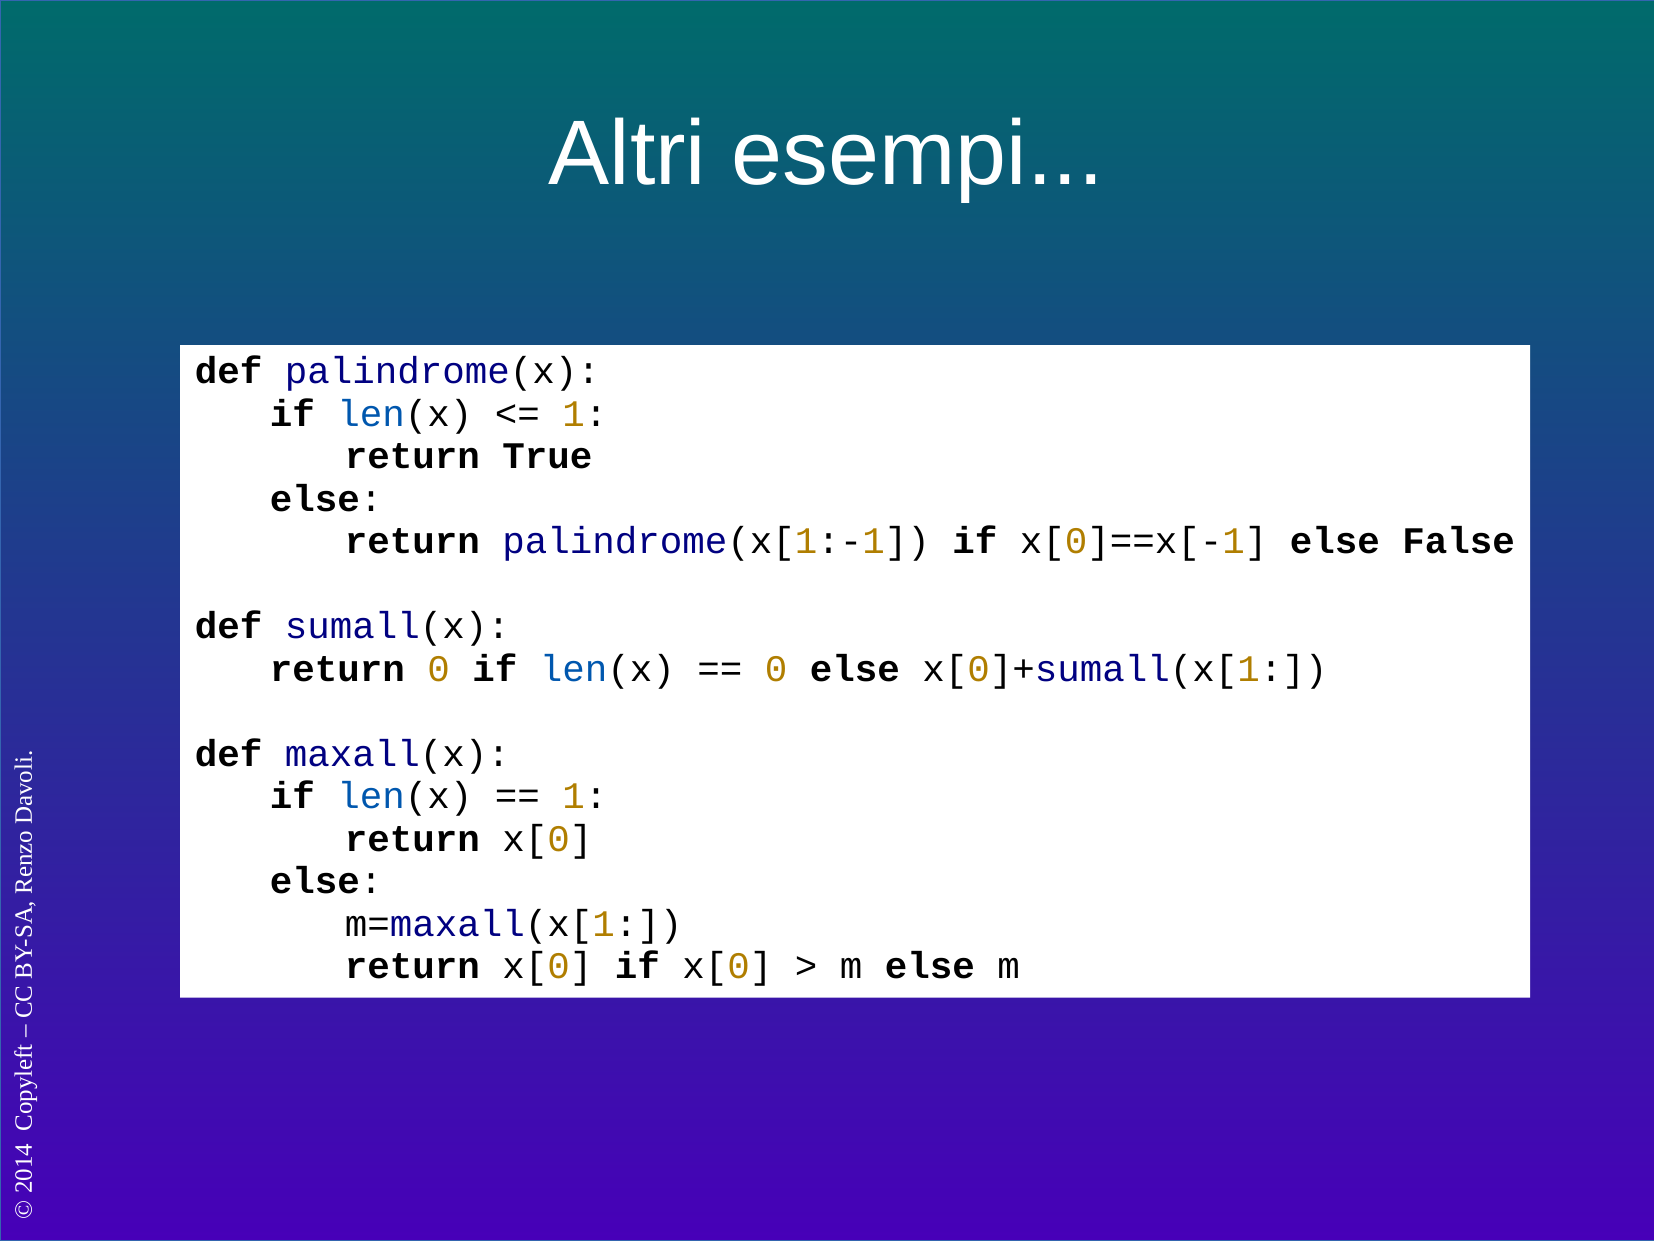

# Altri esempi...
def palindrome(x):
	if len(x) <= 1:
		return True
	else:
		return palindrome(x[1:-1]) if x[0]==x[-1] else False
def sumall(x):
	return 0 if len(x) == 0 else x[0]+sumall(x[1:])
def maxall(x):
	if len(x) == 1:
		return x[0]
	else:
		m=maxall(x[1:])
		return x[0] if x[0] > m else m